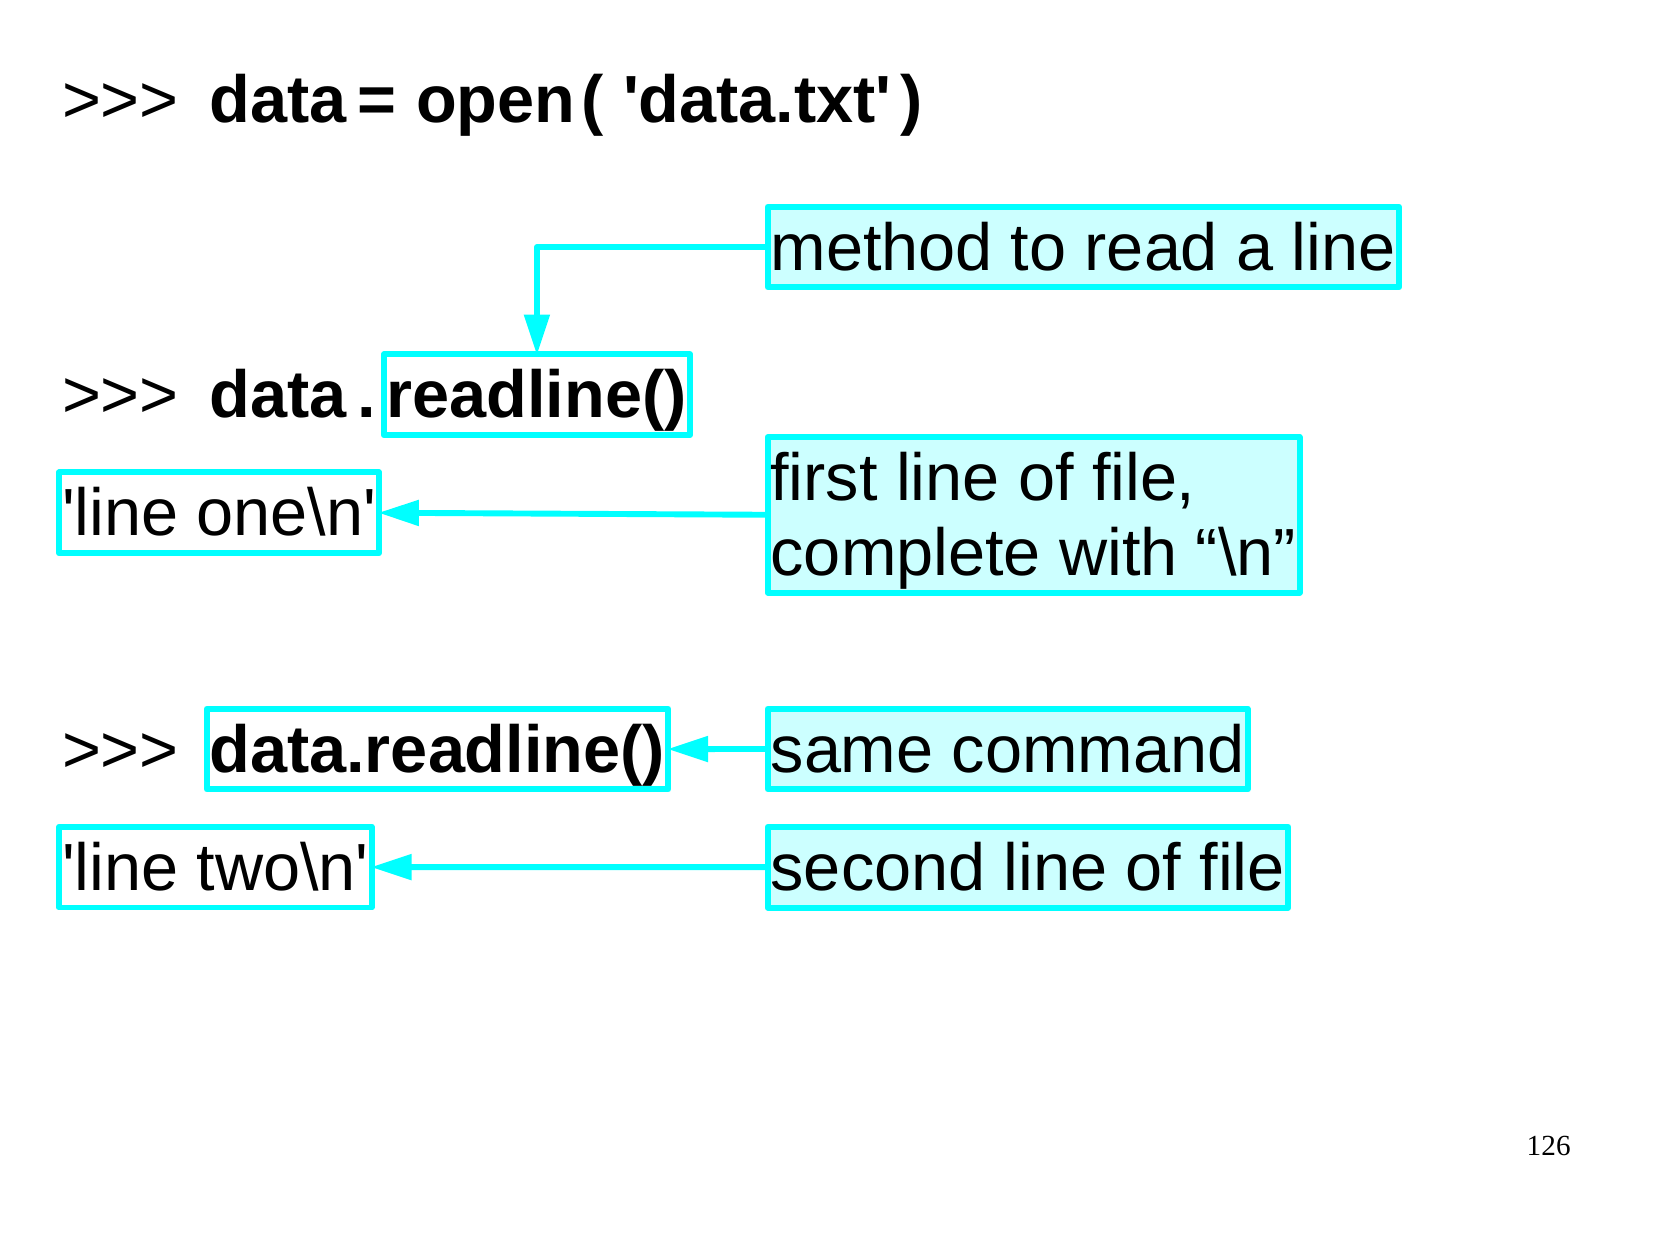

>>>
data
=
open
(
'data.txt'
)
method to read a line
.
readline()
>>>
data
first line of file,
complete with “\n”
'line one\n'
same command
data.readline()
>>>
'line two\n'
second line of file
126